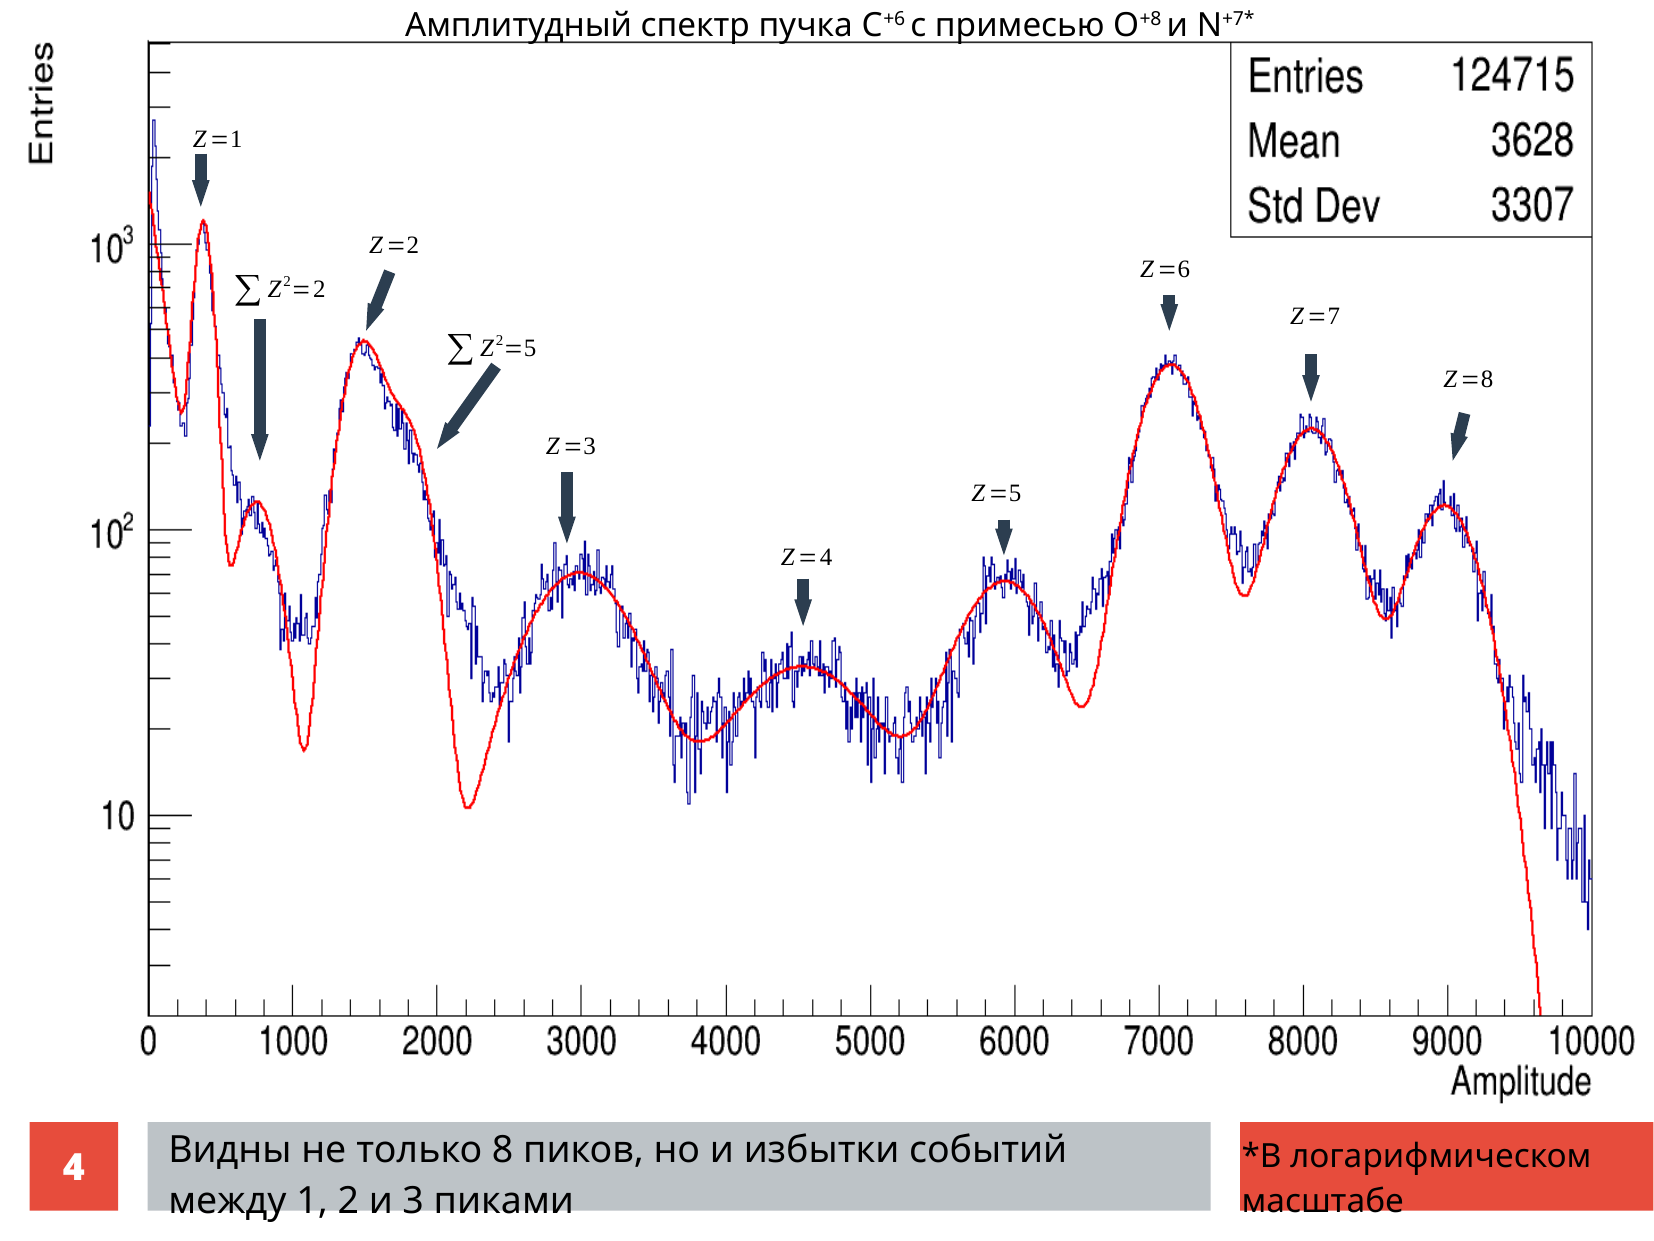

Амплитудный спектр пучка С+6 с примесью О+8 и N+7*
# Пример спектра С с примесью N и O (воздухом, попавшим в пучок)
Видны не только 8 пиков, но и избытки событий между 1, 2 и 3 пиками
4
*В логарифмическом масштабе